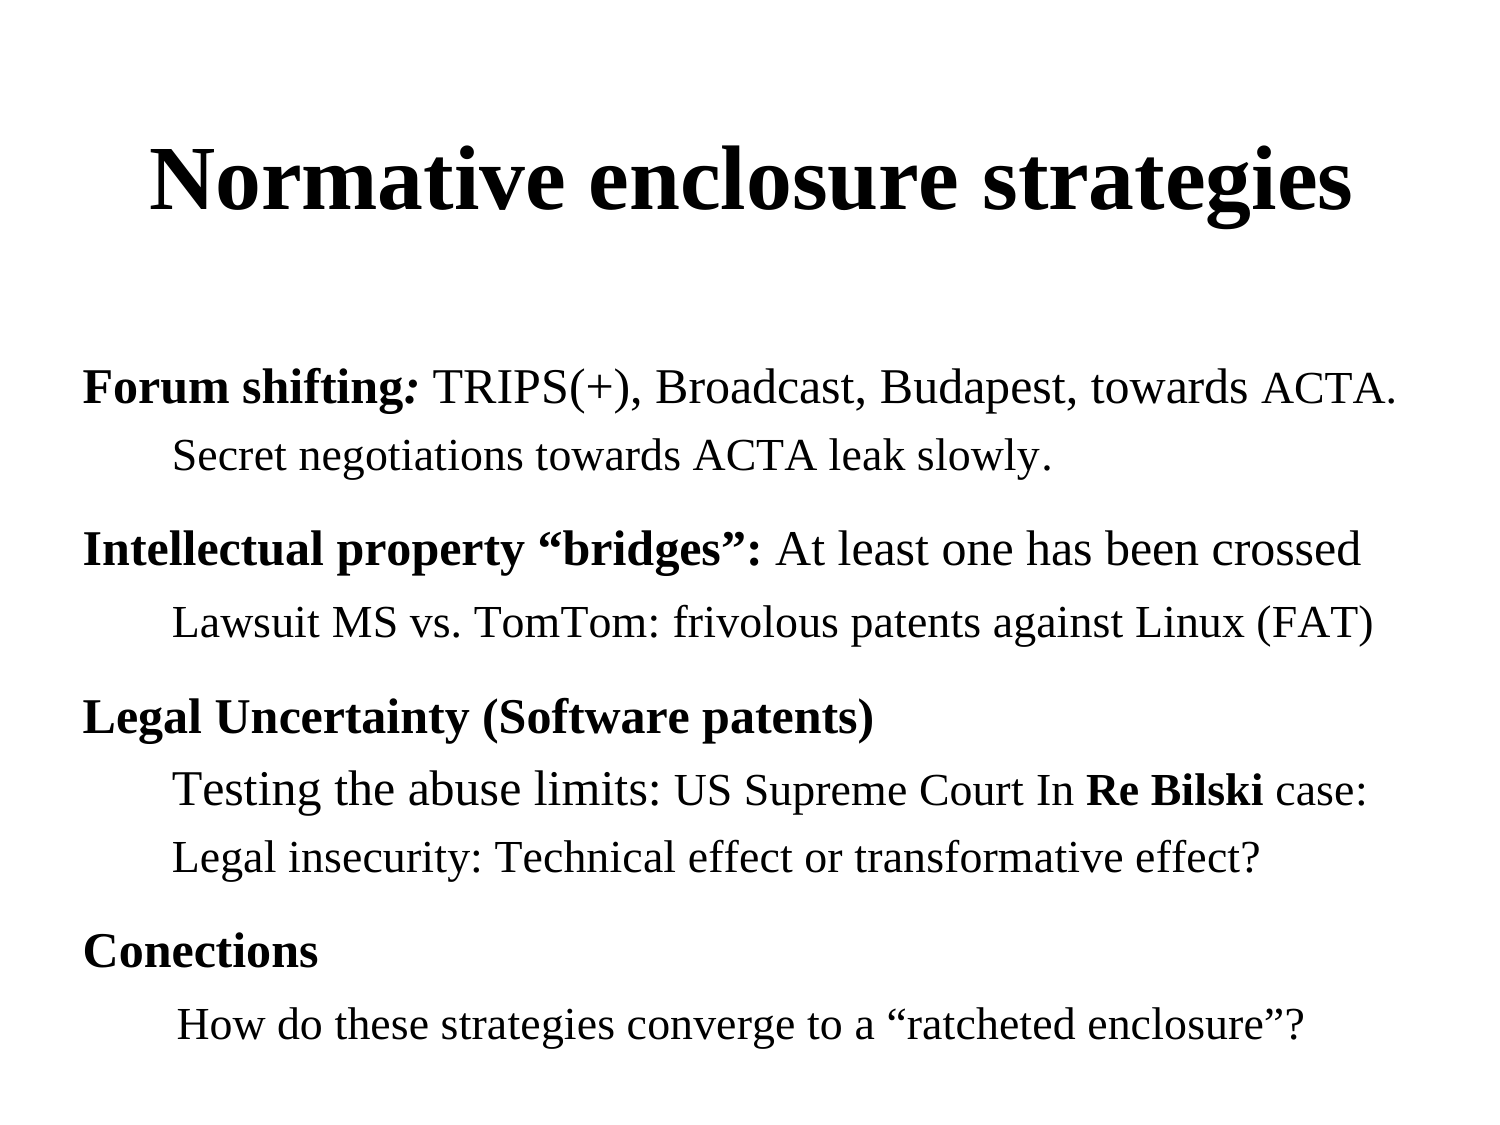

# Normative enclosure strategies
Forum shifting: TRIPS(+), Broadcast, Budapest, towards ACTA. 	Secret negotiations towards ACTA leak slowly.
Intellectual property “bridges”: At least one has been crossed
	Lawsuit MS vs. TomTom: frivolous patents against Linux (FAT)
Legal Uncertainty (Software patents)
	Testing the abuse limits: US Supreme Court In Re Bilski case: 	Legal insecurity: Technical effect or transformative effect?
Conections
	How do these strategies converge to a “ratcheted enclosure”?